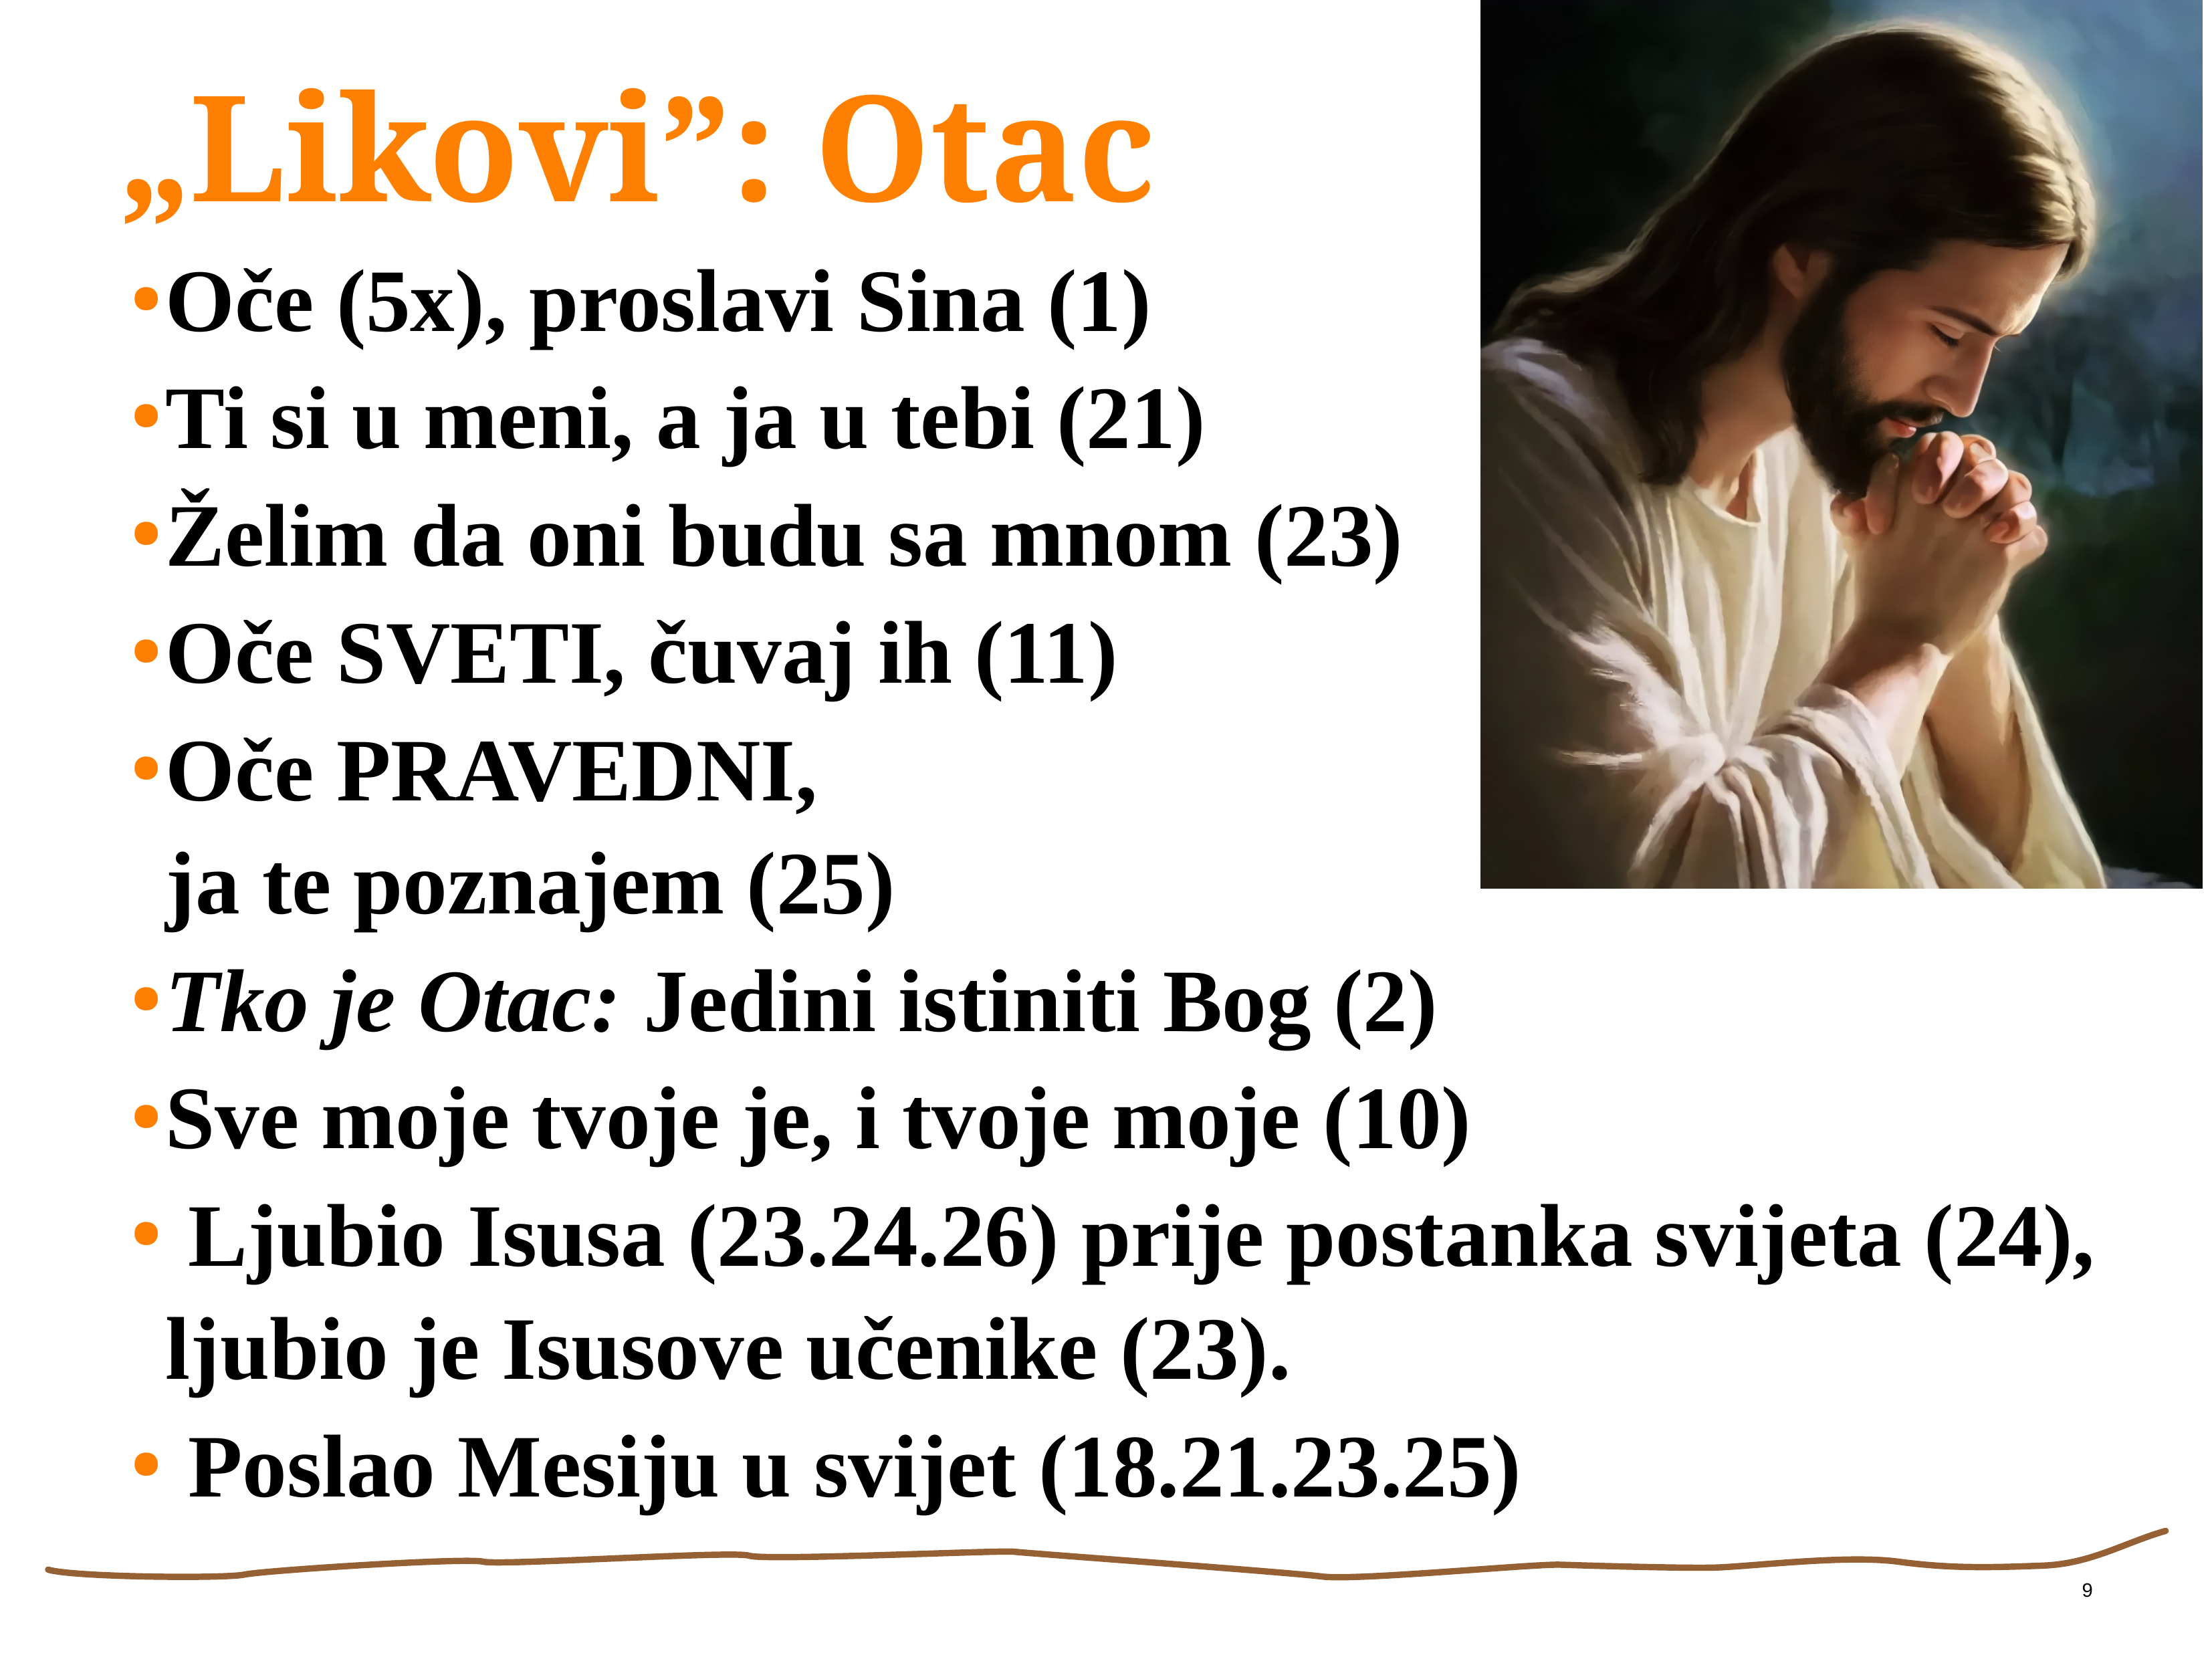

# „Likovi”: Otac
Oče (5x), proslavi Sina (1)
Ti si u meni, a ja u tebi (21)
Želim da oni budu sa mnom (23)
Oče SVETI, čuvaj ih (11)
Oče PRAVEDNI,
ja te poznajem (25)
Tko je Otac: Jedini istiniti Bog (2)
Sve moje tvoje je, i tvoje moje (10)
 Ljubio Isusa (23.24.26) prije postanka svijeta (24), ljubio je Isusove učenike (23).
 Poslao Mesiju u svijet (18.21.23.25)
9